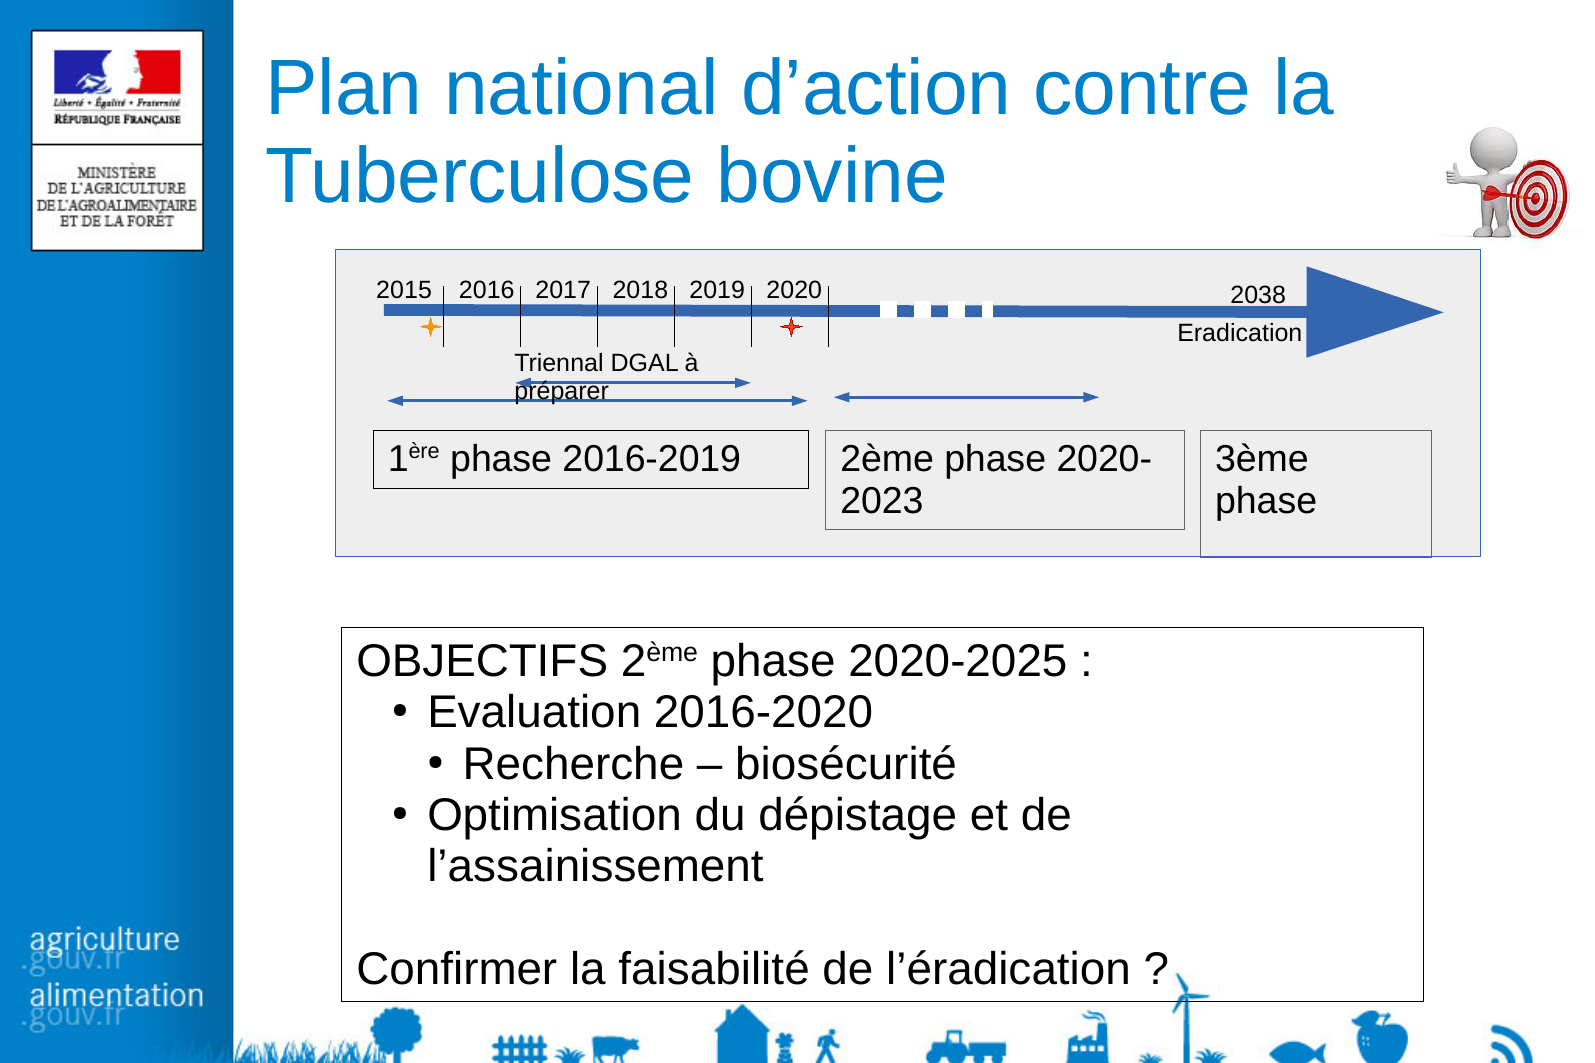

# Plan national d’action contre la Tuberculose bovine
2015
2016
2017
2018
2019
2020
2038
Eradication
Triennal DGAL à préparer
1ère phase 2016-2019
2ème phase 2020-2023
3ème phase
OBJECTIFS 2ème phase 2020-2025 :
Evaluation 2016-2020
Recherche – biosécurité
Optimisation du dépistage et de l’assainissement
Confirmer la faisabilité de l’éradication ?